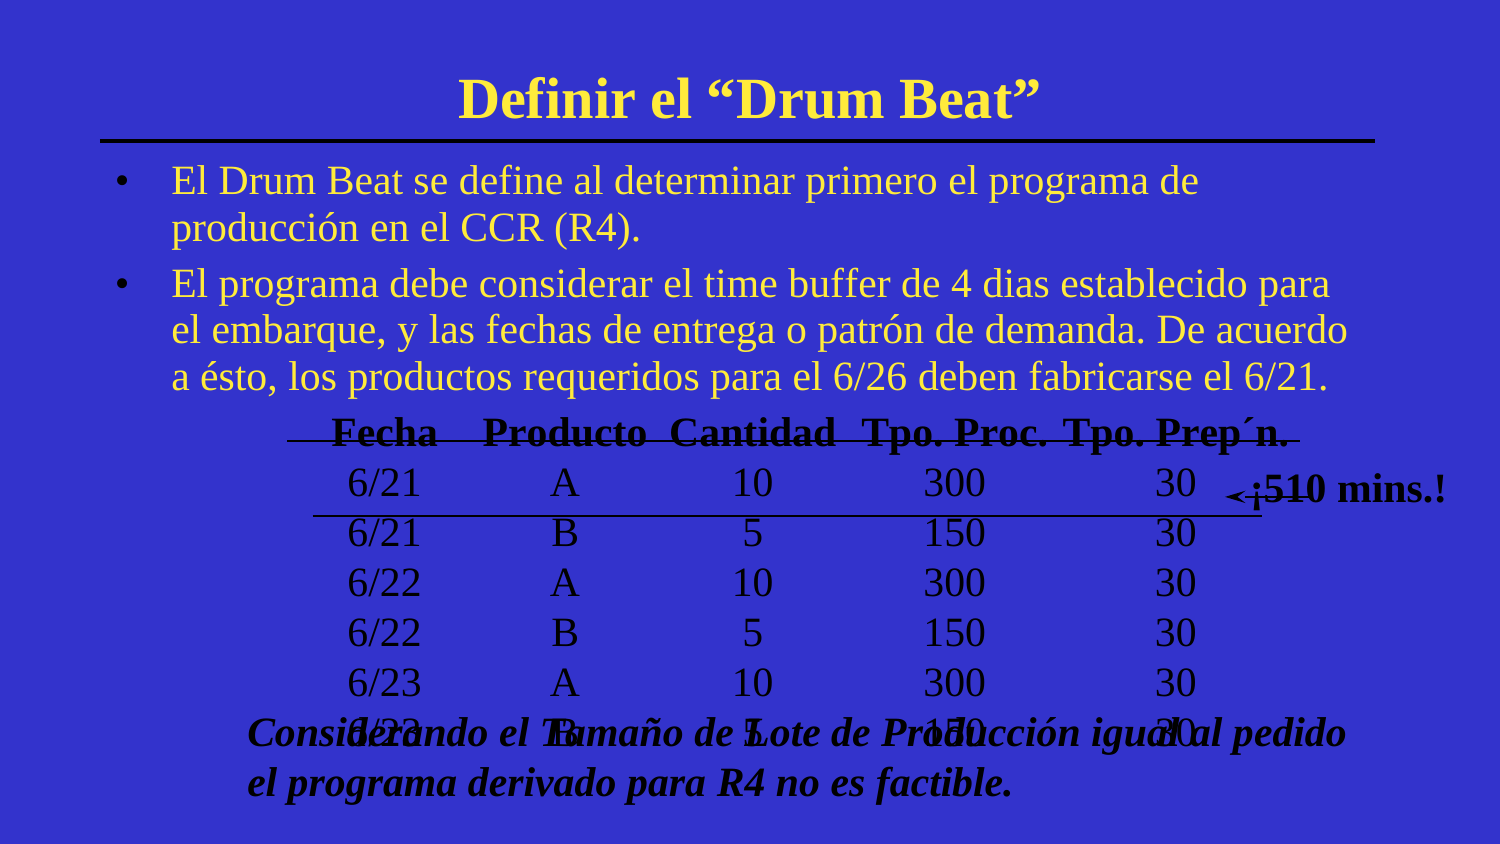

# Definir el “Drum Beat”
El Drum Beat se define al determinar primero el programa de producción en el CCR (R4).
El programa debe considerar el time buffer de 4 dias establecido para el embarque, y las fechas de entrega o patrón de demanda. De acuerdo a ésto, los productos requeridos para el 6/26 deben fabricarse el 6/21.
Fecha
6/21
6/21
6/22
6/22
6/23
6/23
Producto
A
B
A
B
A
B
Cantidad
10
5
10
5
10
5
Tpo. Proc.
300
150
300
150
300
150
Tpo. Prep´n.
30
30
30
30
30
30
¡510 mins.!
Considerando el Tamaño de Lote de Producción igual al pedido
el programa derivado para R4 no es factible.